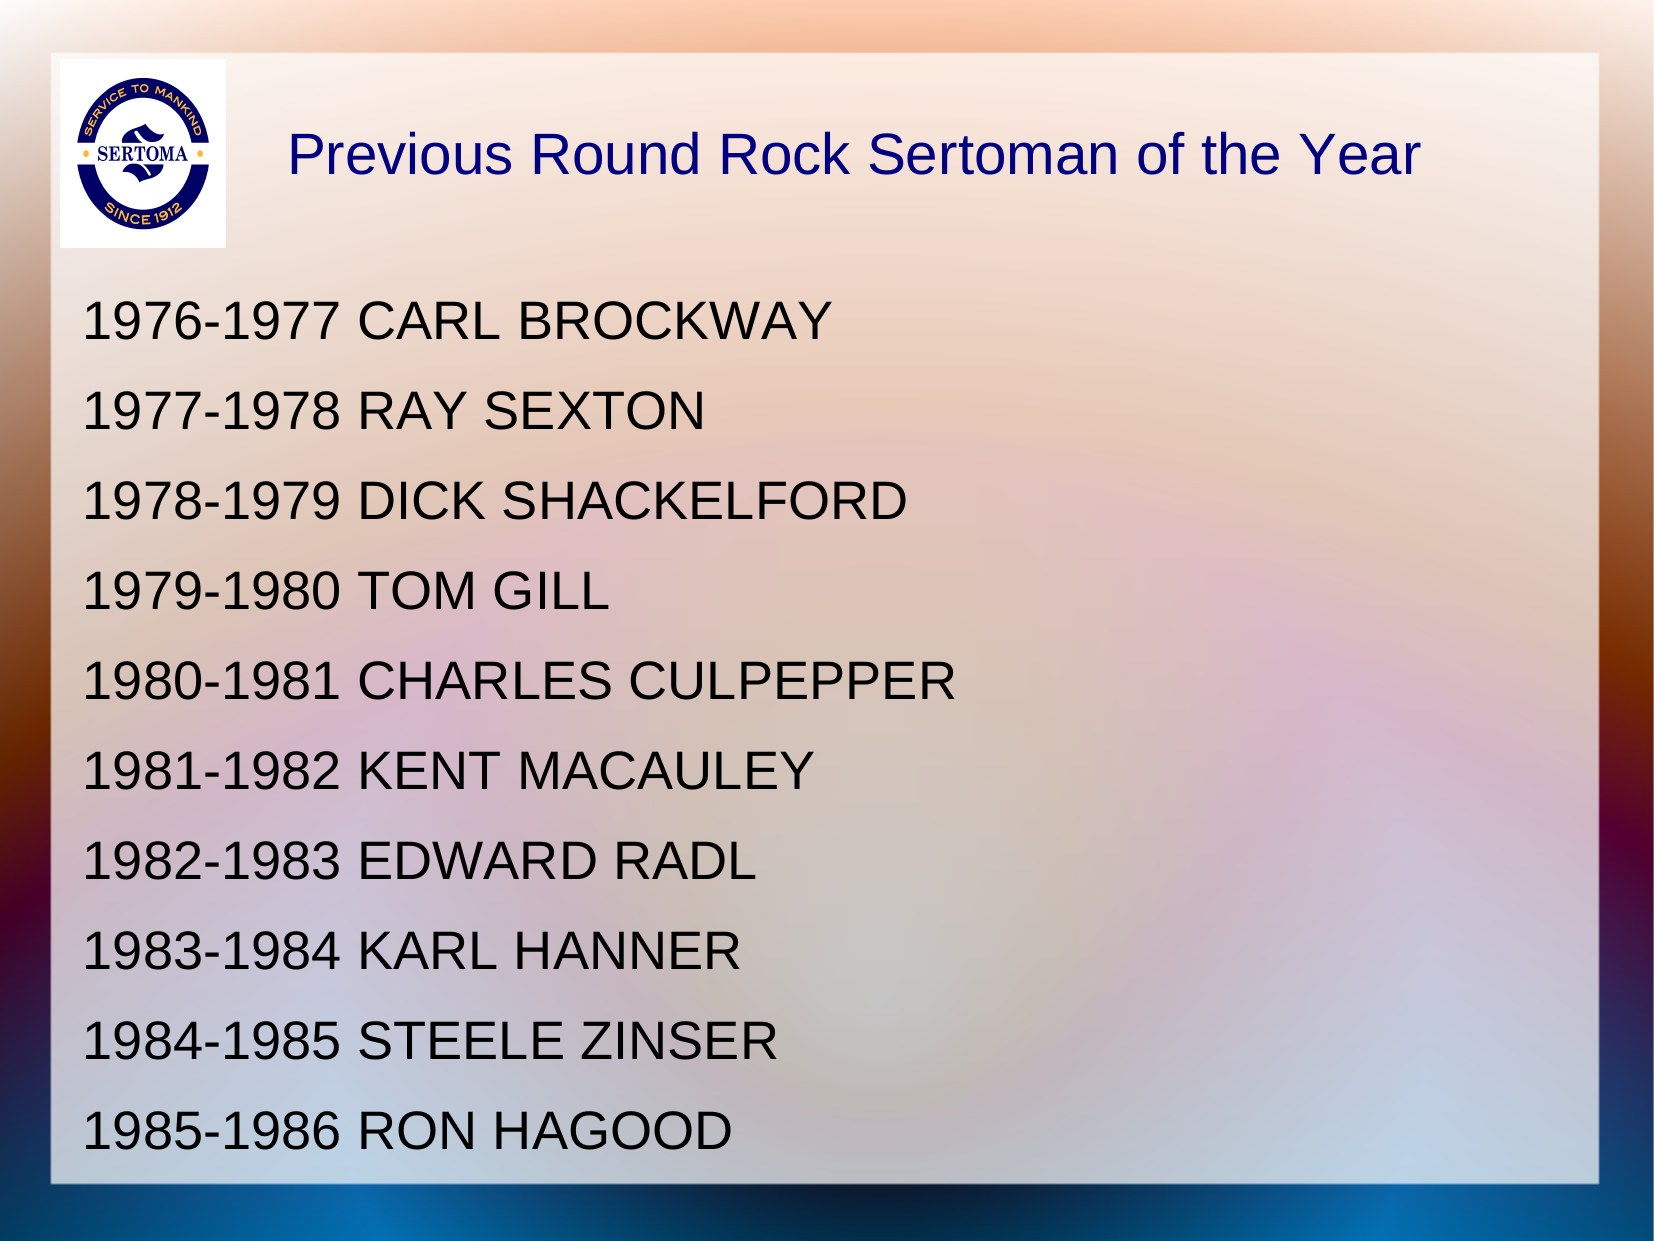

# Previous Round Rock Sertoman of the Year
1976-1977 CARL BROCKWAY
1977-1978 RAY SEXTON
1978-1979 DICK SHACKELFORD
1979-1980 TOM GILL
1980-1981 CHARLES CULPEPPER
1981-1982 KENT MACAULEY
1982-1983 EDWARD RADL
1983-1984 KARL HANNER
1984-1985 STEELE ZINSER
1985-1986 RON HAGOOD